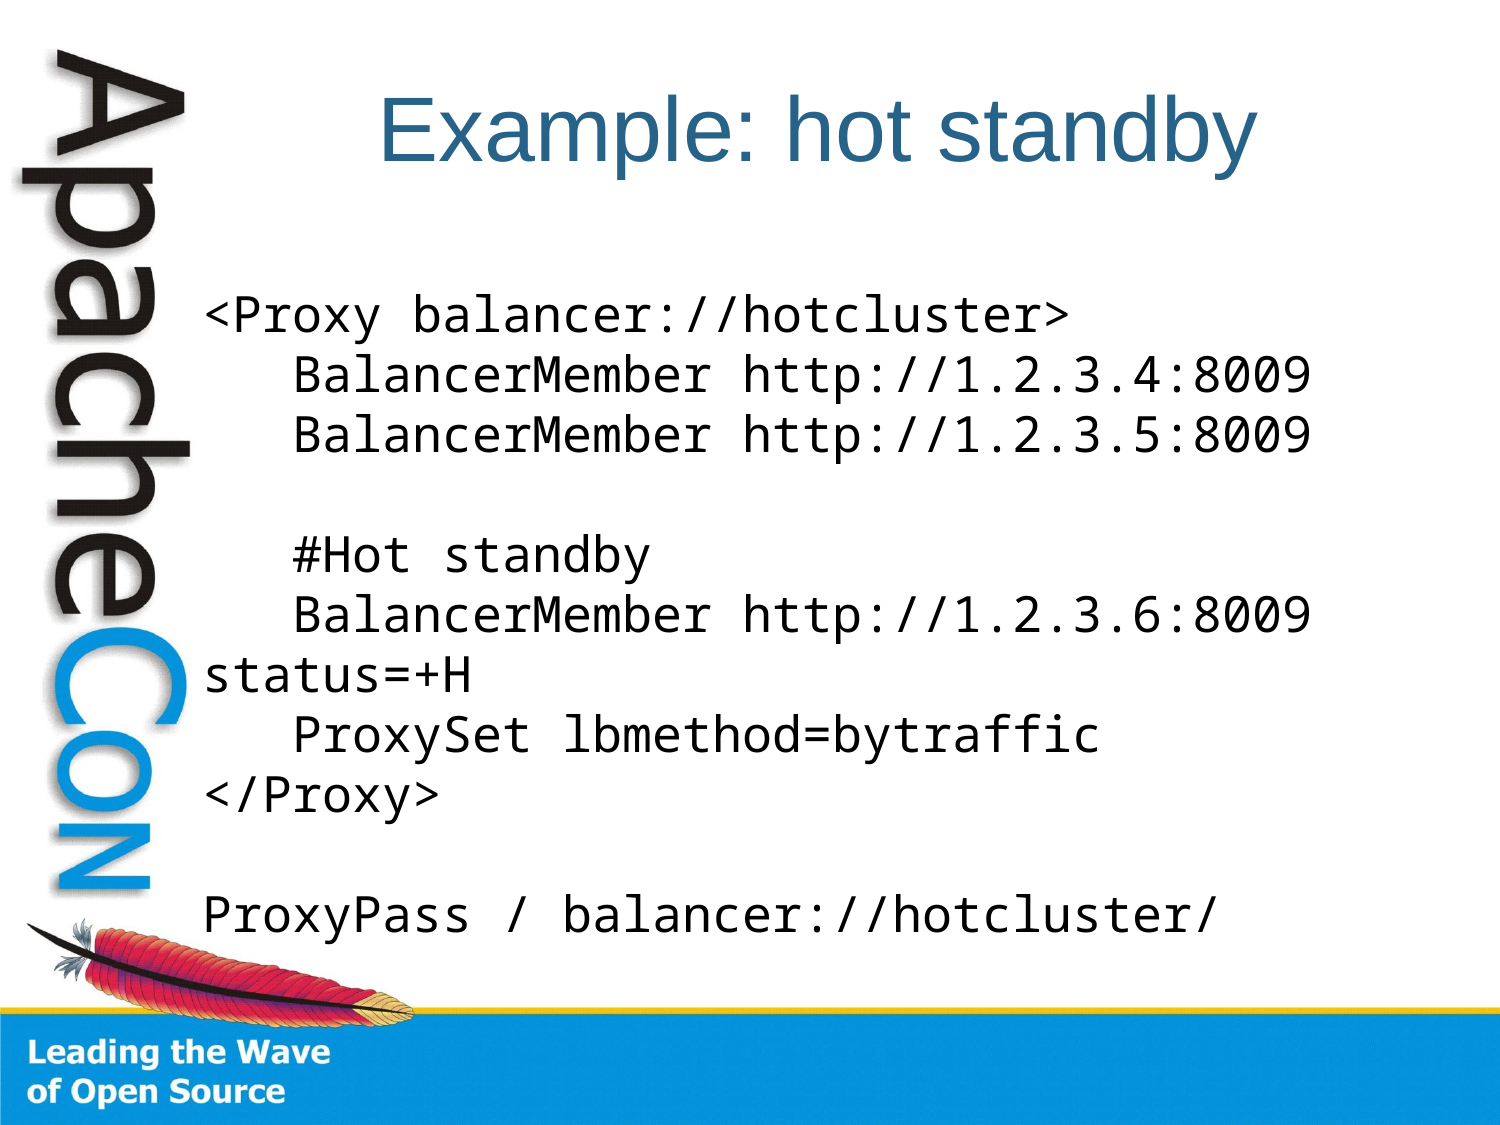

# Example: hot standby
<Proxy balancer://hotcluster>
 BalancerMember http://1.2.3.4:8009
 BalancerMember http://1.2.3.5:8009
 #Hot standby
 BalancerMember http://1.2.3.6:8009 status=+H
 ProxySet lbmethod=bytraffic
</Proxy>
ProxyPass / balancer://hotcluster/